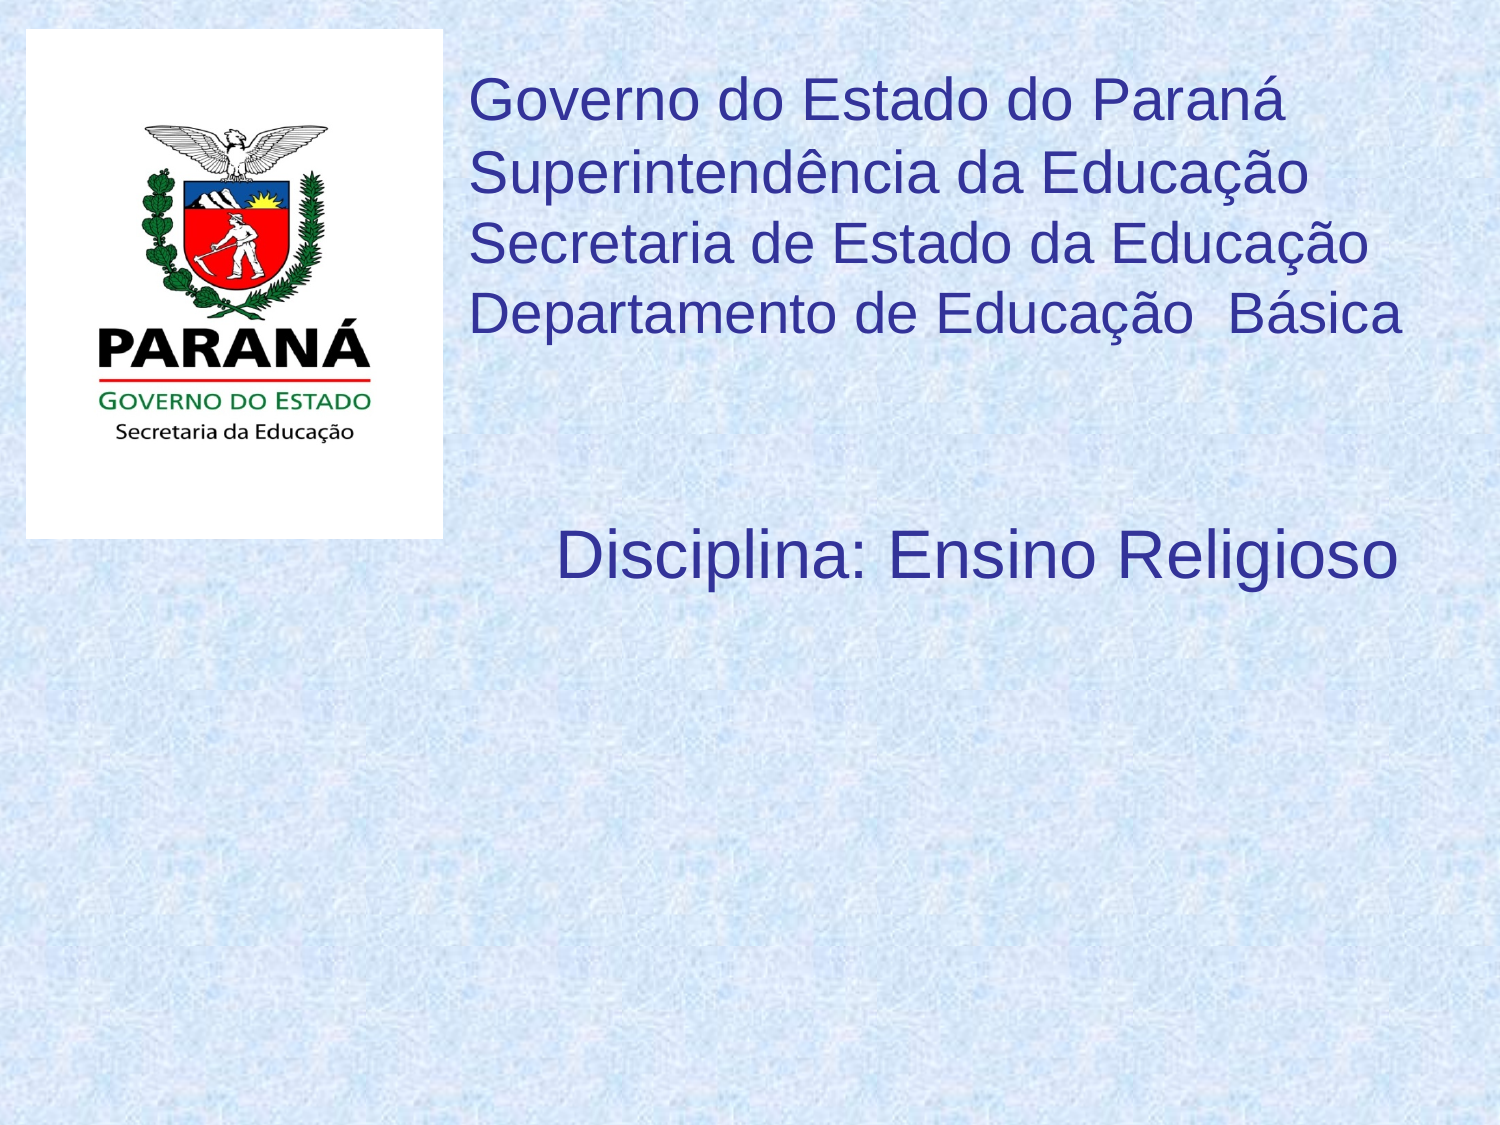

Governo do Estado do Paraná
Superintendência da Educação
Secretaria de Estado da Educação
Departamento de Educação Básica
Disciplina: Ensino Religioso